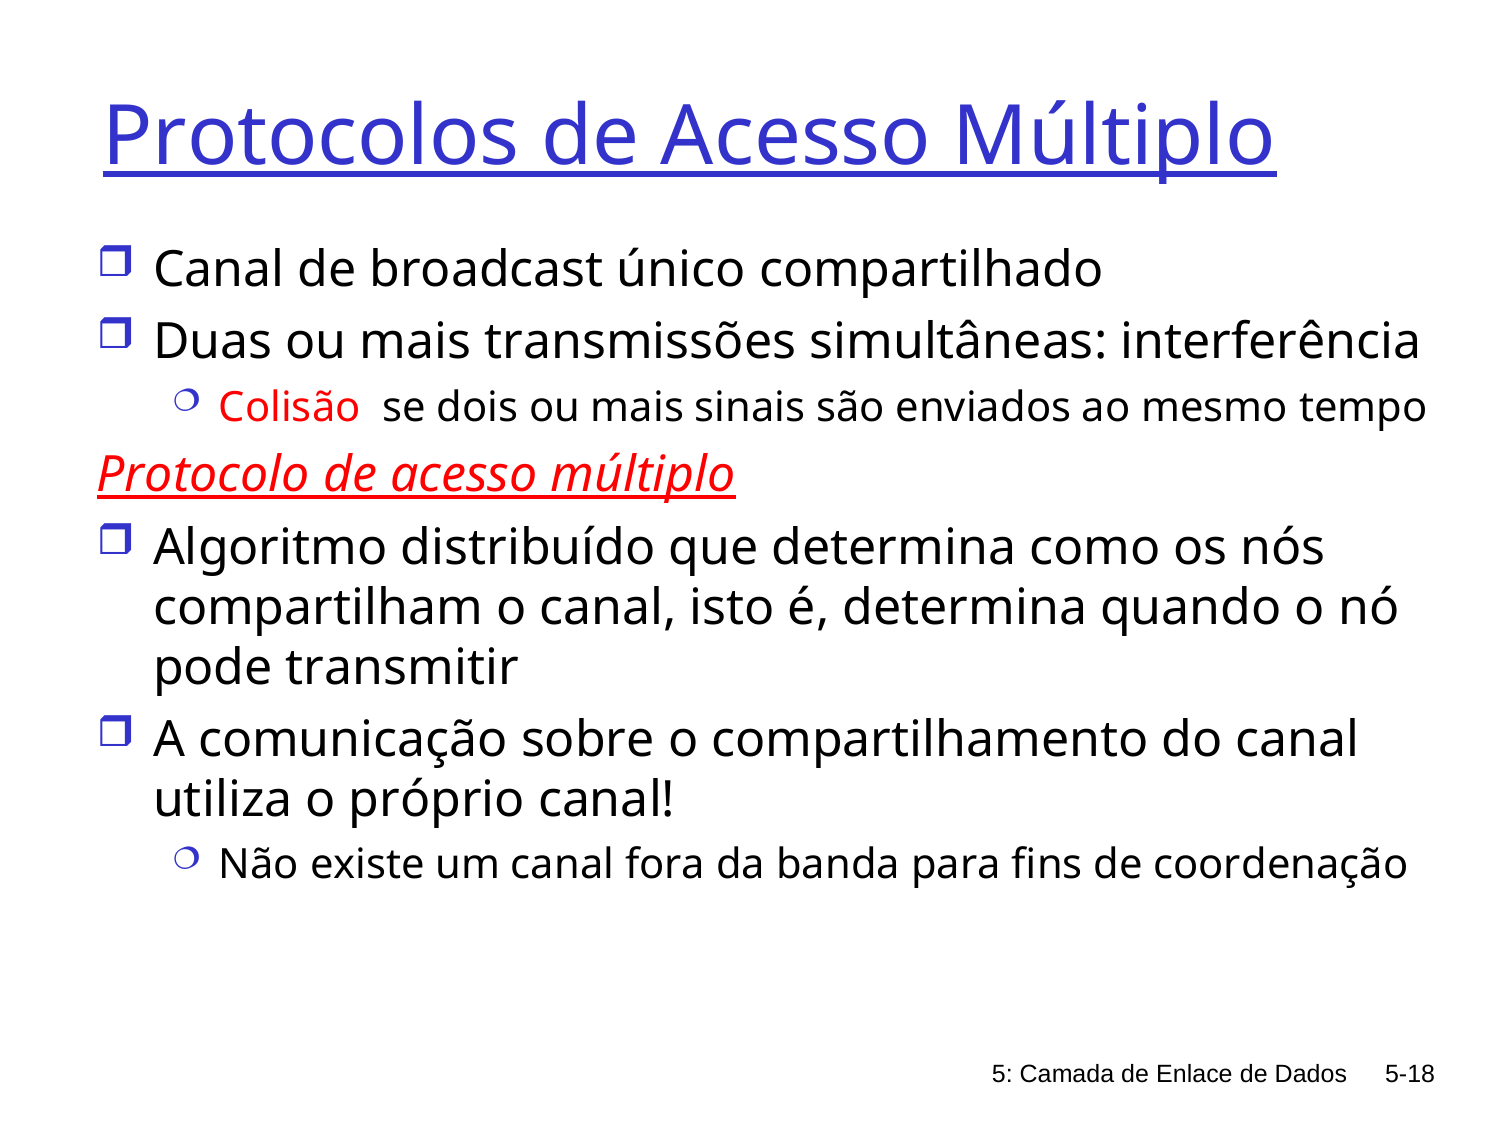

# Protocolos de Acesso Múltiplo
Canal de broadcast único compartilhado
Duas ou mais transmissões simultâneas: interferência
Colisão se dois ou mais sinais são enviados ao mesmo tempo
Protocolo de acesso múltiplo
Algoritmo distribuído que determina como os nós compartilham o canal, isto é, determina quando o nó pode transmitir
A comunicação sobre o compartilhamento do canal utiliza o próprio canal!
Não existe um canal fora da banda para fins de coordenação
5: Camada de Enlace de Dados